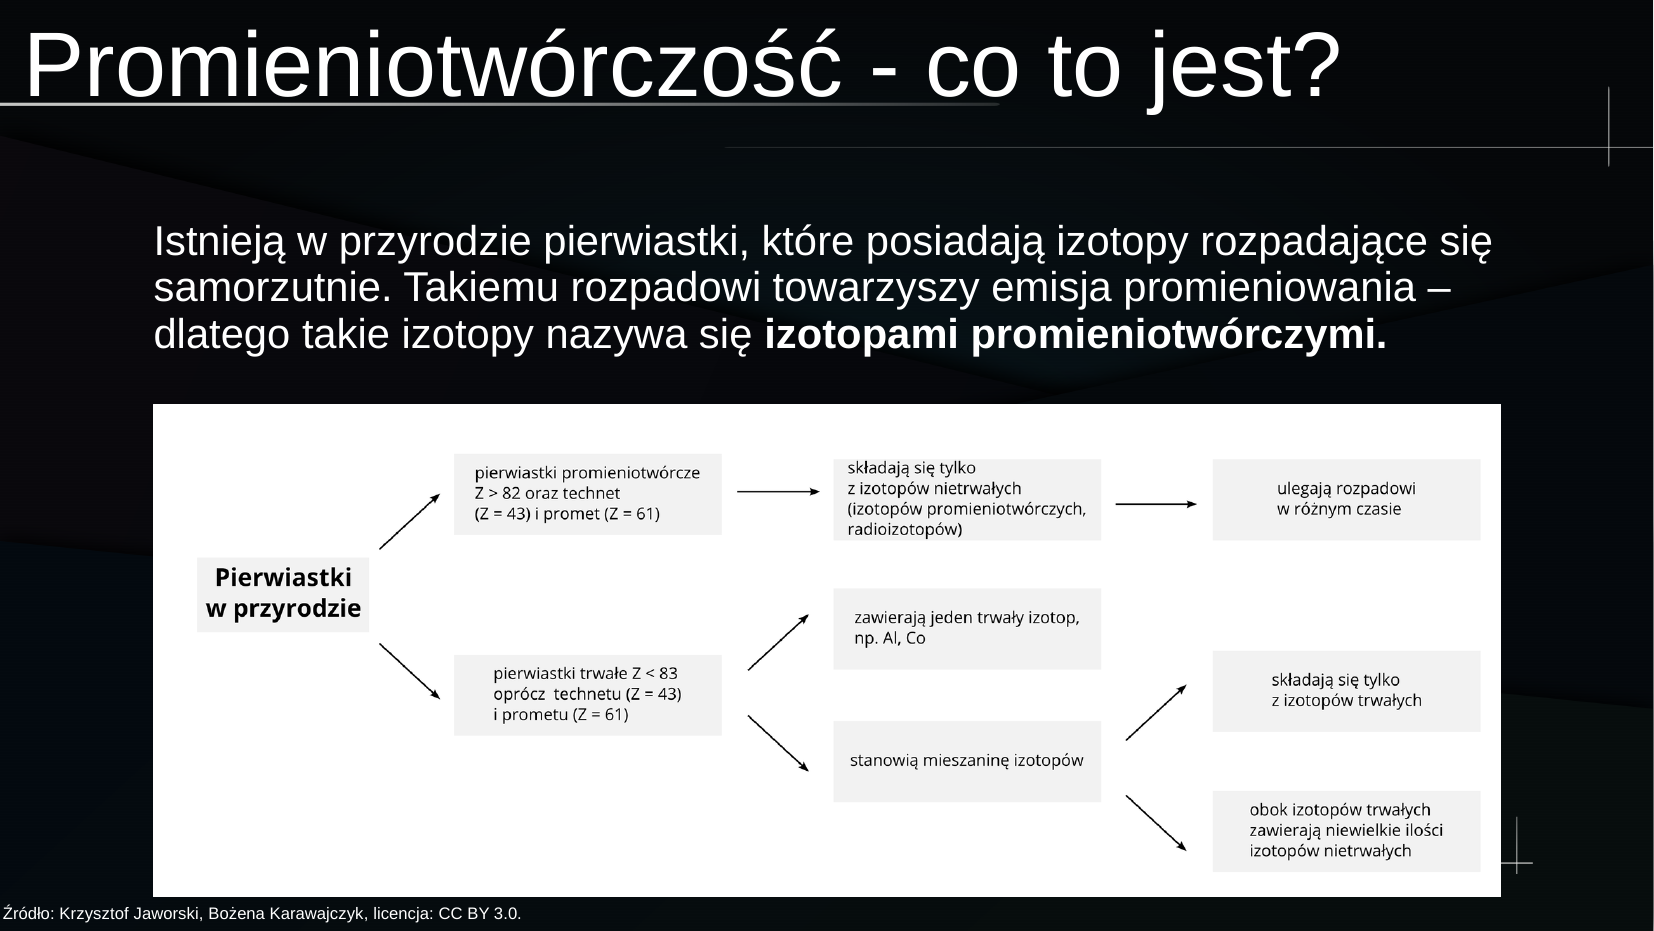

# Promieniotwórczość - co to jest?
Istnieją w przyrodzie pierwiastki, które posiadają izotopy rozpadające się samorzutnie. Takiemu rozpadowi towarzyszy emisja promieniowania – dlatego takie izotopy nazywa się izotopami promieniotwórczymi.
Źródło: Krzysztof Jaworski, Bożena Karawajczyk, licencja: CC BY 3.0.